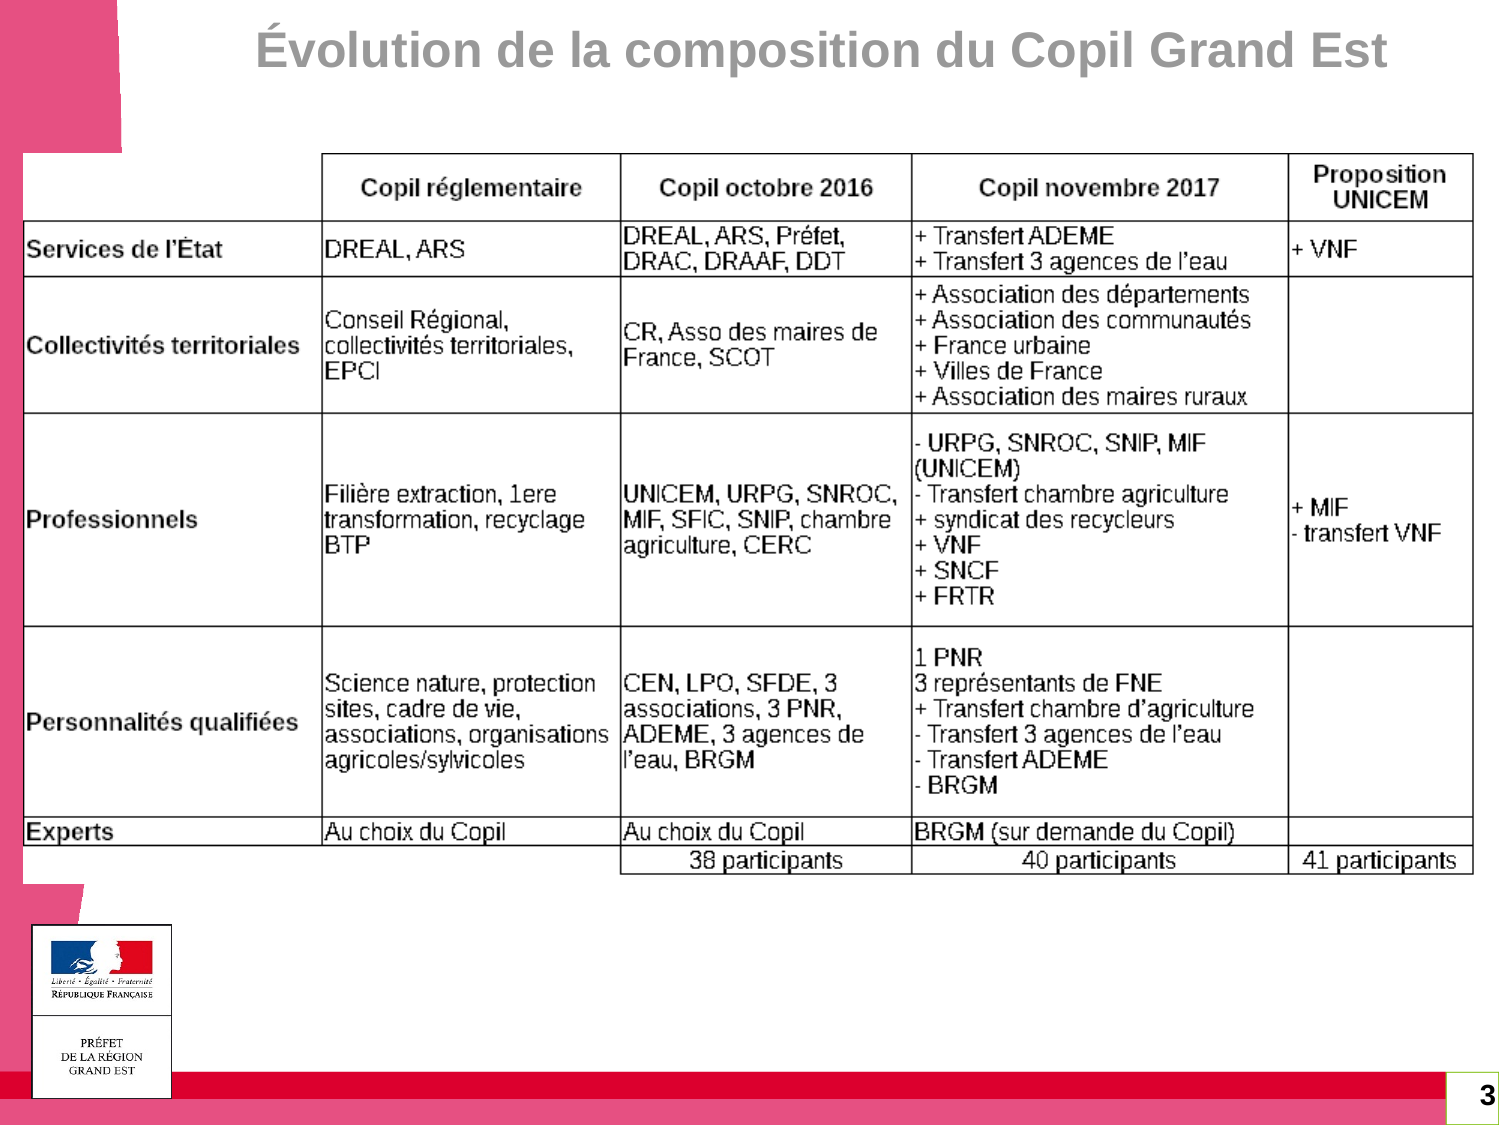

# Évolution de la composition du Copil Grand Est
3